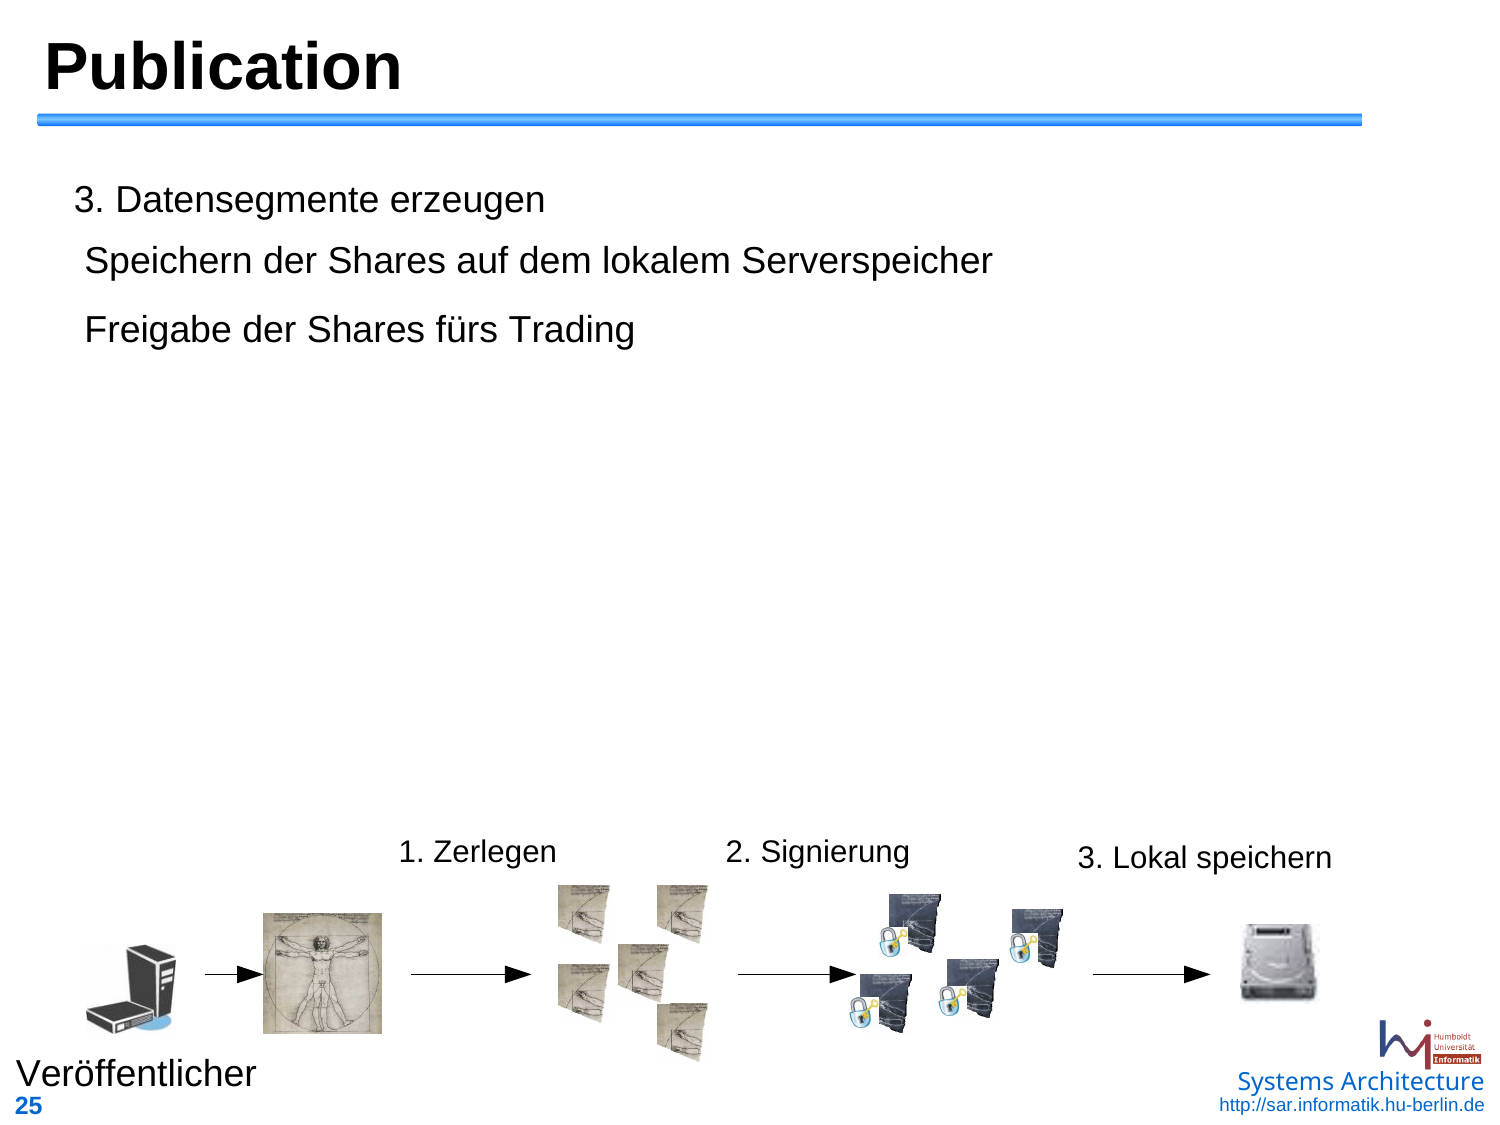

# Publication
3. Datensegmente erzeugen
 Speichern der Shares auf dem lokalem Serverspeicher
 Freigabe der Shares fürs Trading
1. Zerlegen
2. Signierung
3. Lokal speichern
Veröffentlicher